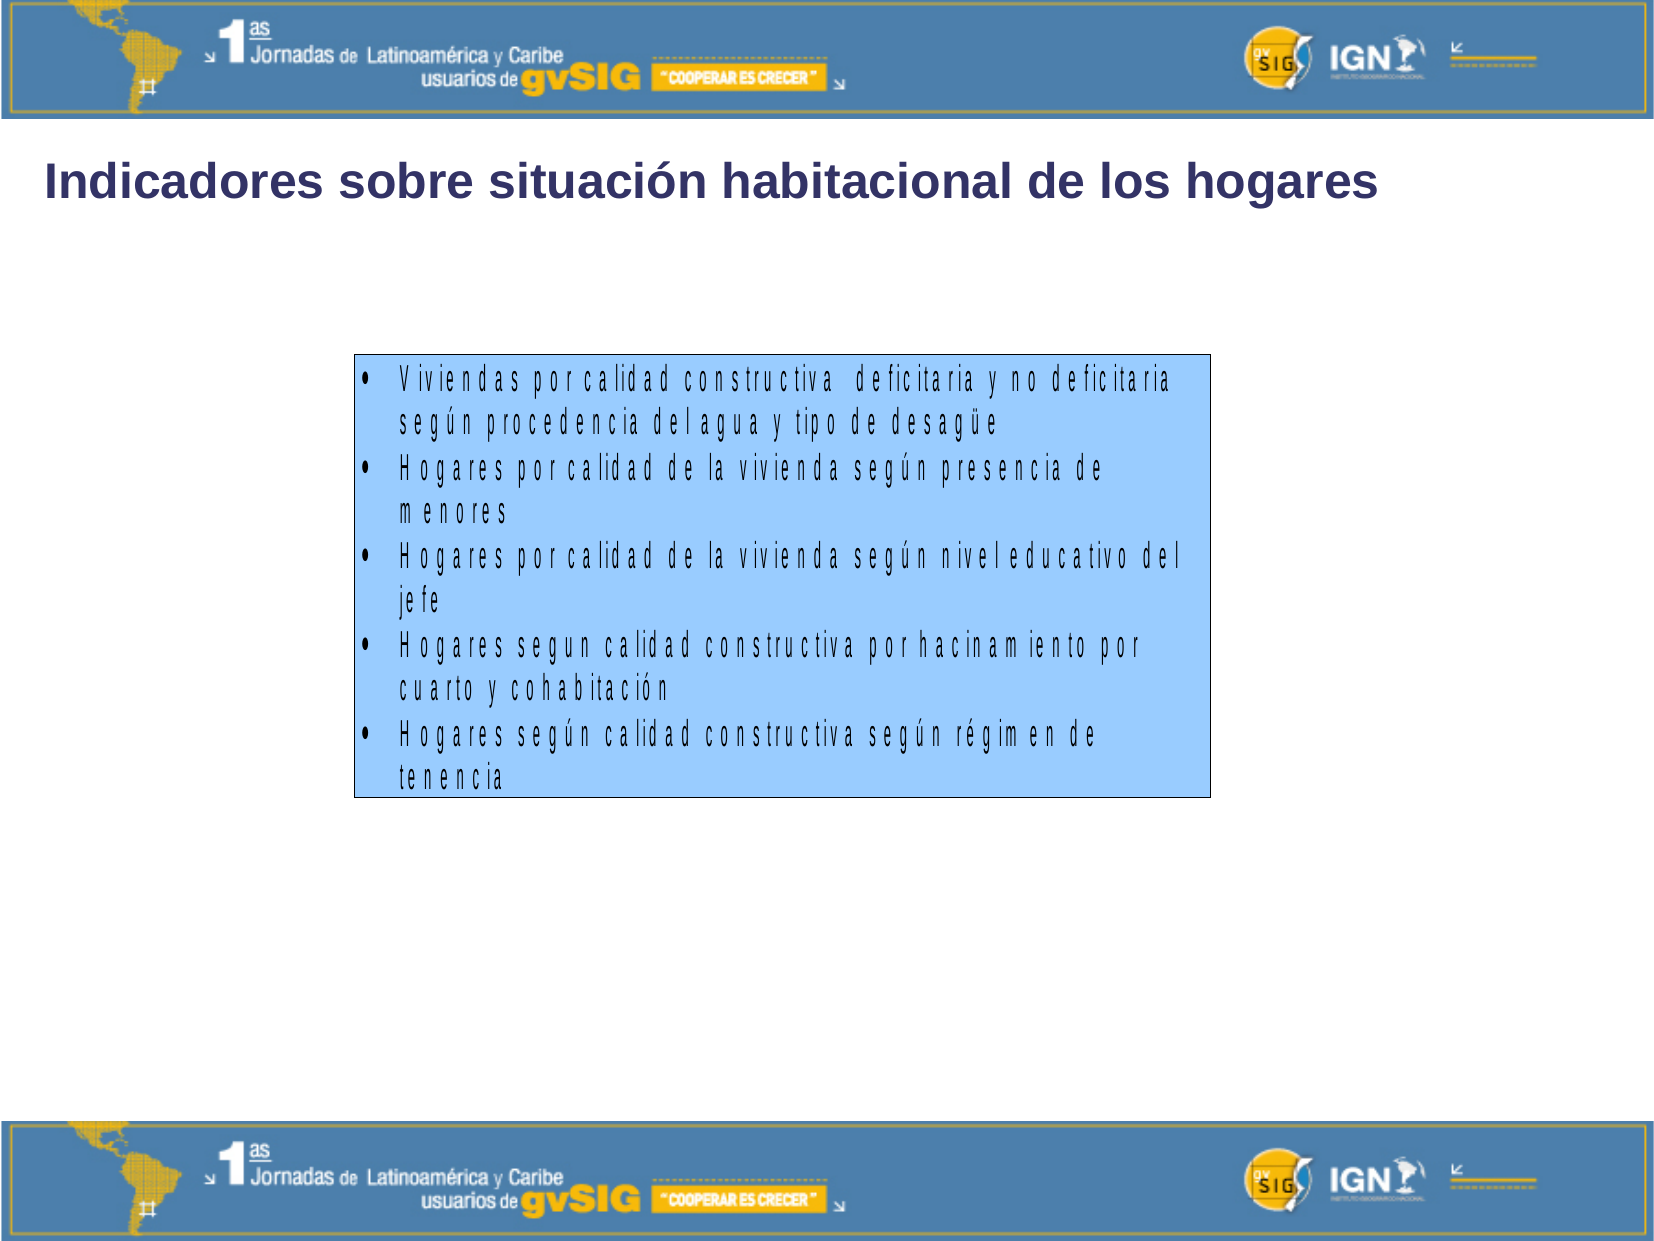

Indicadores sobre situación habitacional de los hogares